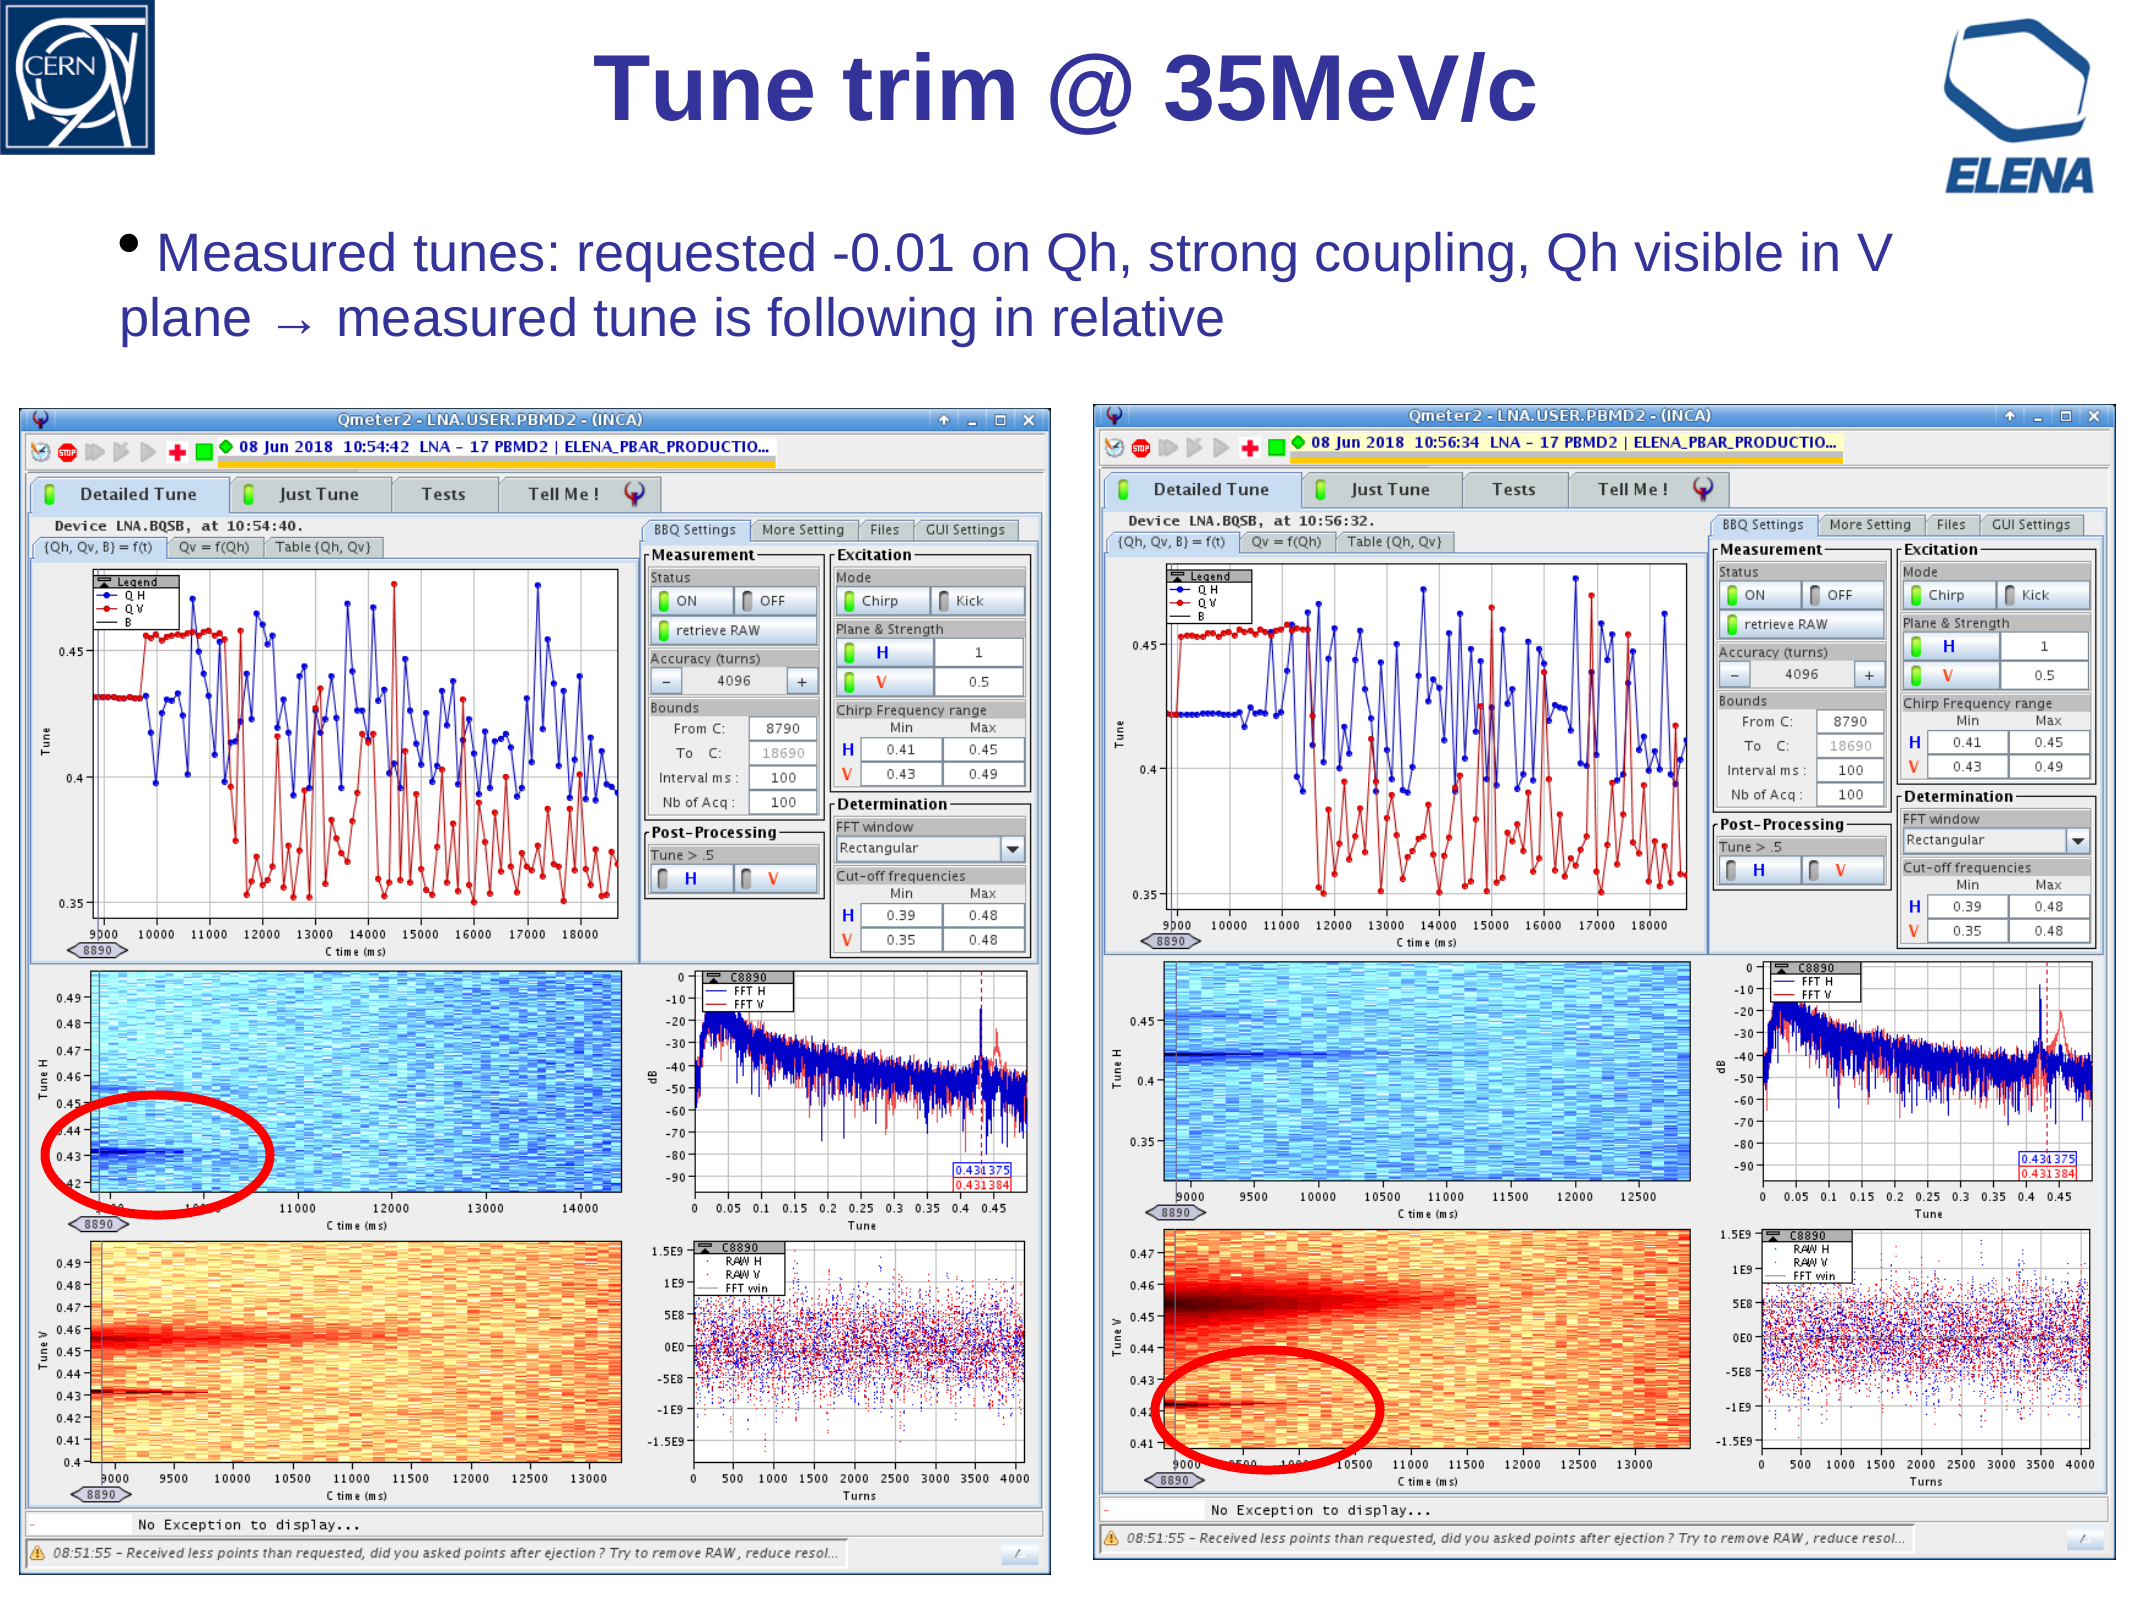

# Tune trim @ 35MeV/c
 Measured tunes: requested -0.01 on Qh, strong coupling, Qh visible in V plane → measured tune is following in relative